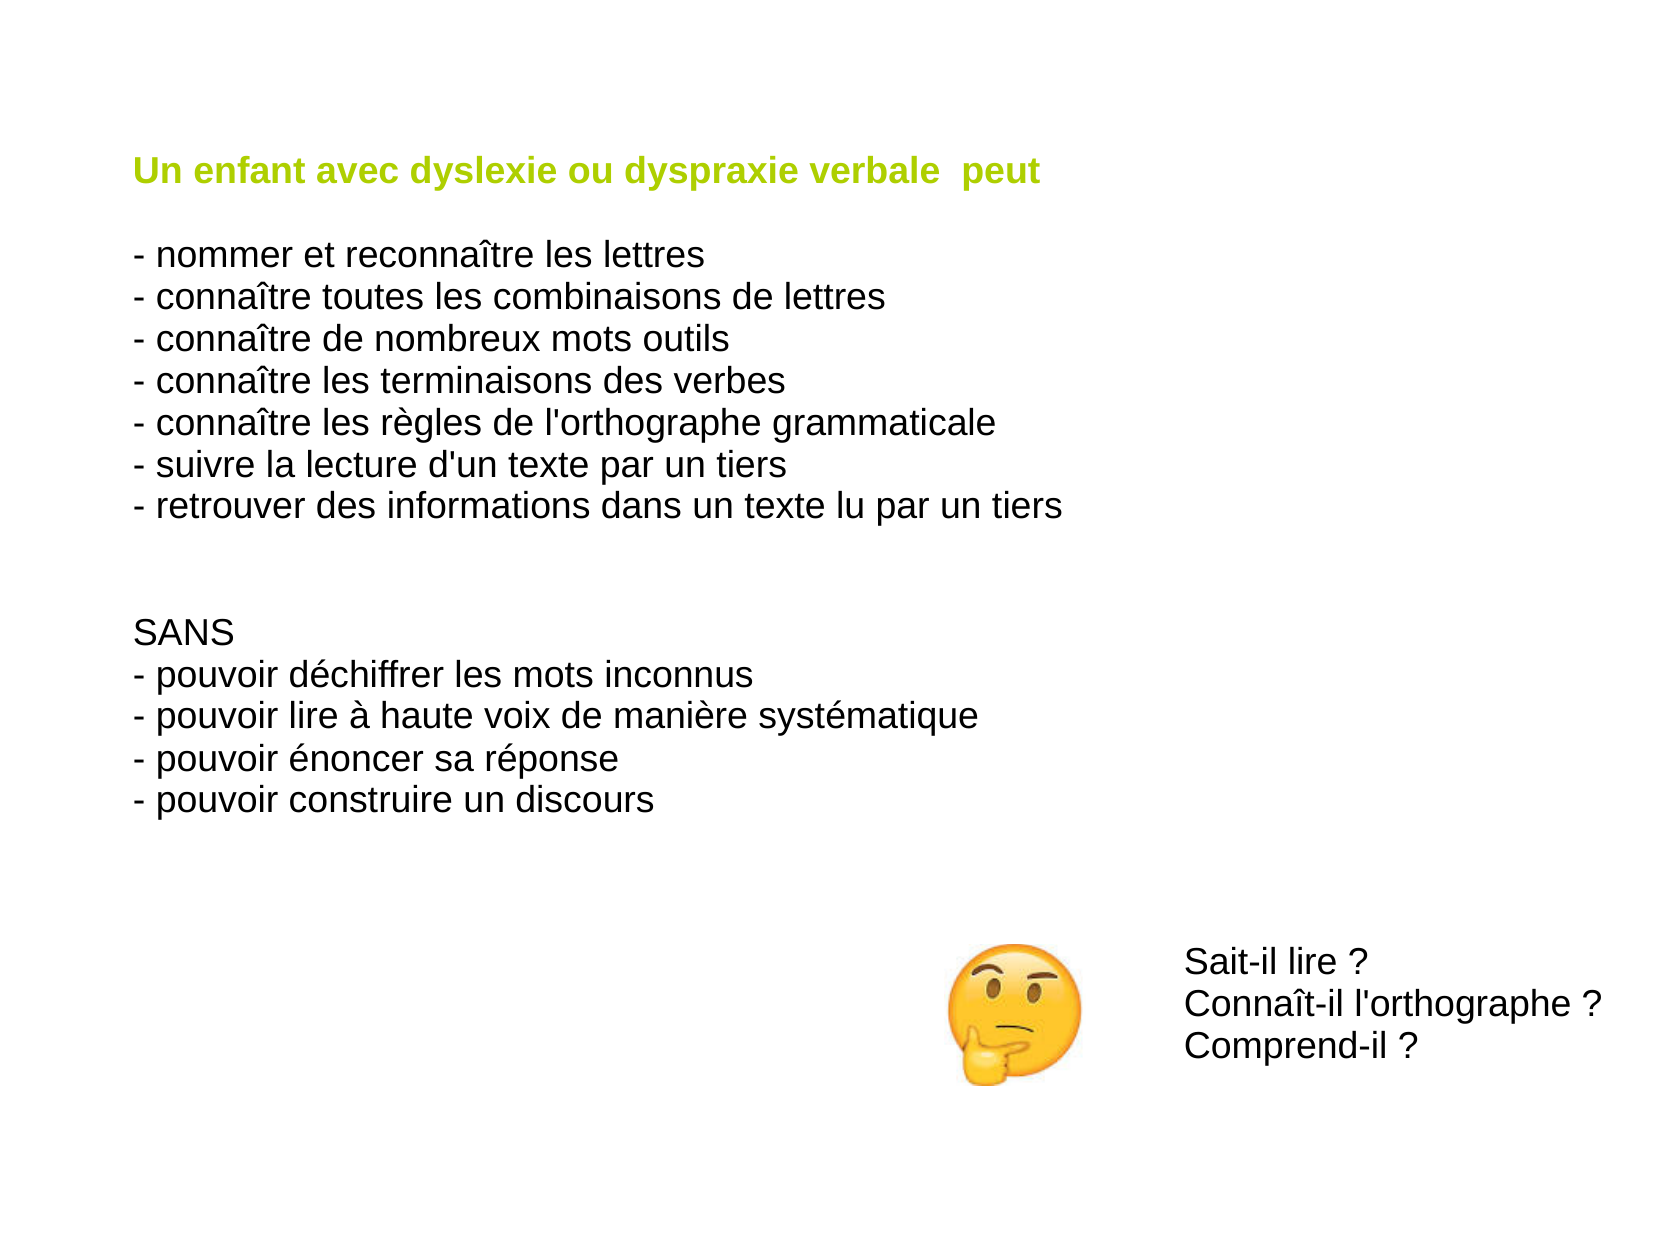

Un enfant avec dyslexie ou dyspraxie verbale peut
- nommer et reconnaître les lettres
- connaître toutes les combinaisons de lettres
- connaître de nombreux mots outils
- connaître les terminaisons des verbes
- connaître les règles de l'orthographe grammaticale
- suivre la lecture d'un texte par un tiers
- retrouver des informations dans un texte lu par un tiers
SANS
- pouvoir déchiffrer les mots inconnus
- pouvoir lire à haute voix de manière systématique
- pouvoir énoncer sa réponse
- pouvoir construire un discours
Sait-il lire ?
Connaît-il l'orthographe ?
Comprend-il ?